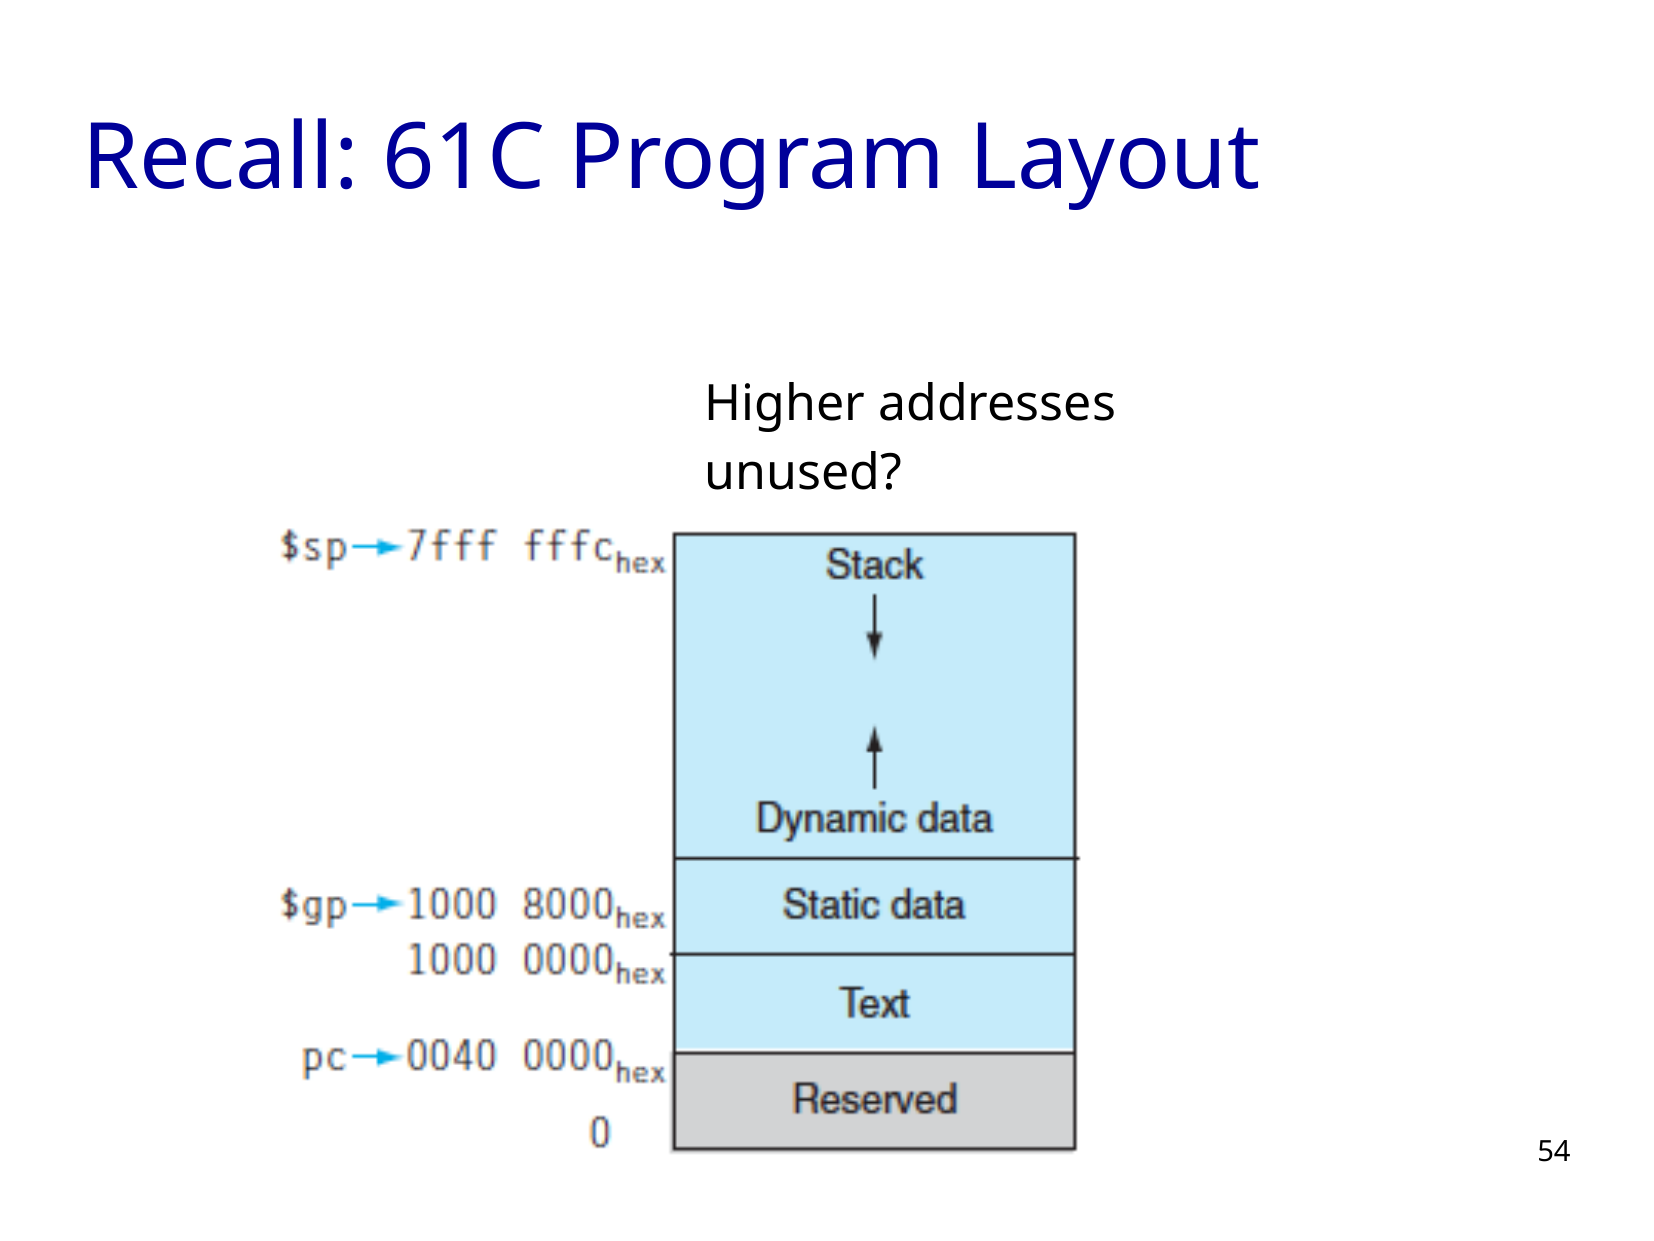

# Recall: 61C Program Layout
Higher addresses unused?
54